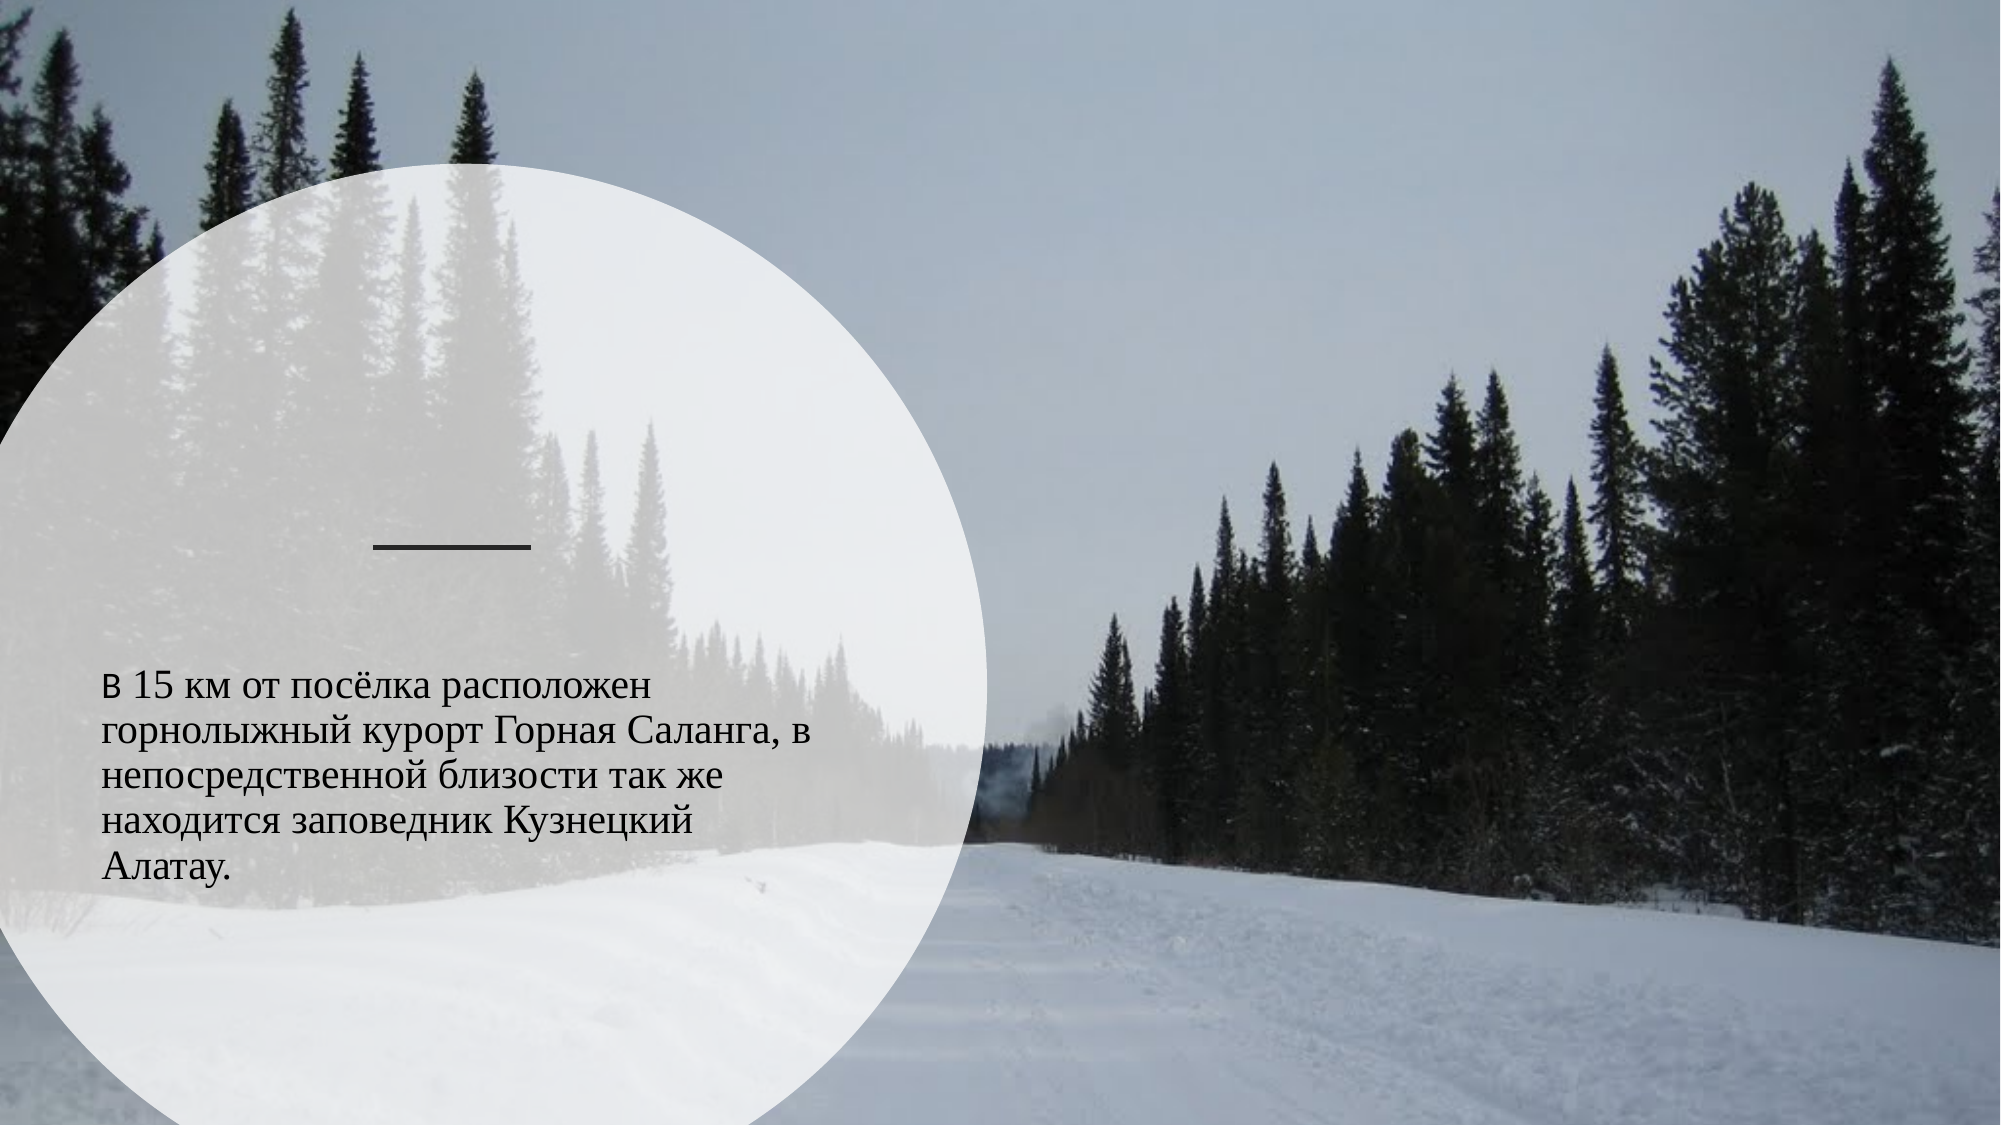

В 15 км от посёлка расположен горнолыжный курорт Горная Саланга, в непосредственной близости так же находится заповедник Кузнецкий Алатау.